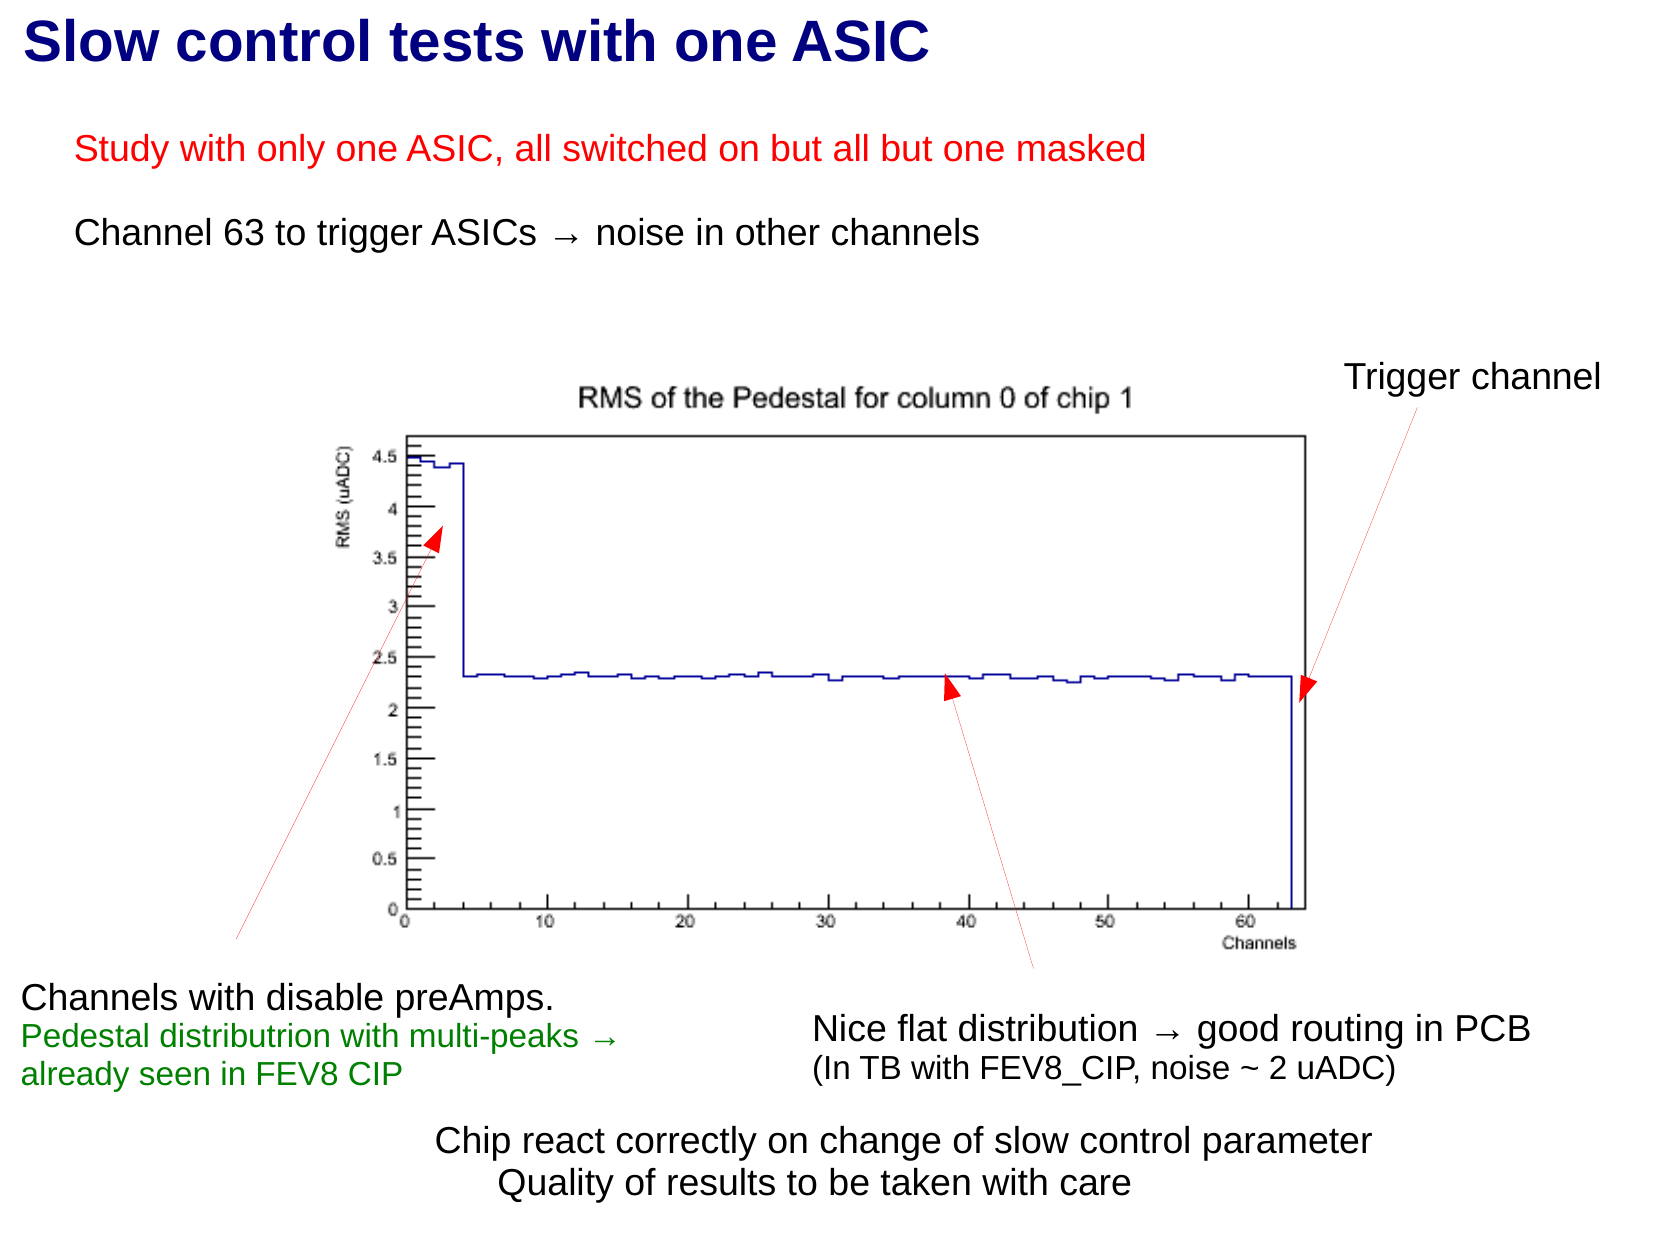

# Slow control tests with one ASIC
Study with only one ASIC, all switched on but all but one masked
Channel 63 to trigger ASICs → noise in other channels
Trigger channel
Channels with disable preAmps.
Pedestal distributrion with multi-peaks → already seen in FEV8 CIP
Nice flat distribution → good routing in PCB
(In TB with FEV8_CIP, noise ~ 2 uADC)
Chip react correctly on change of slow control parameter
 Quality of results to be taken with care